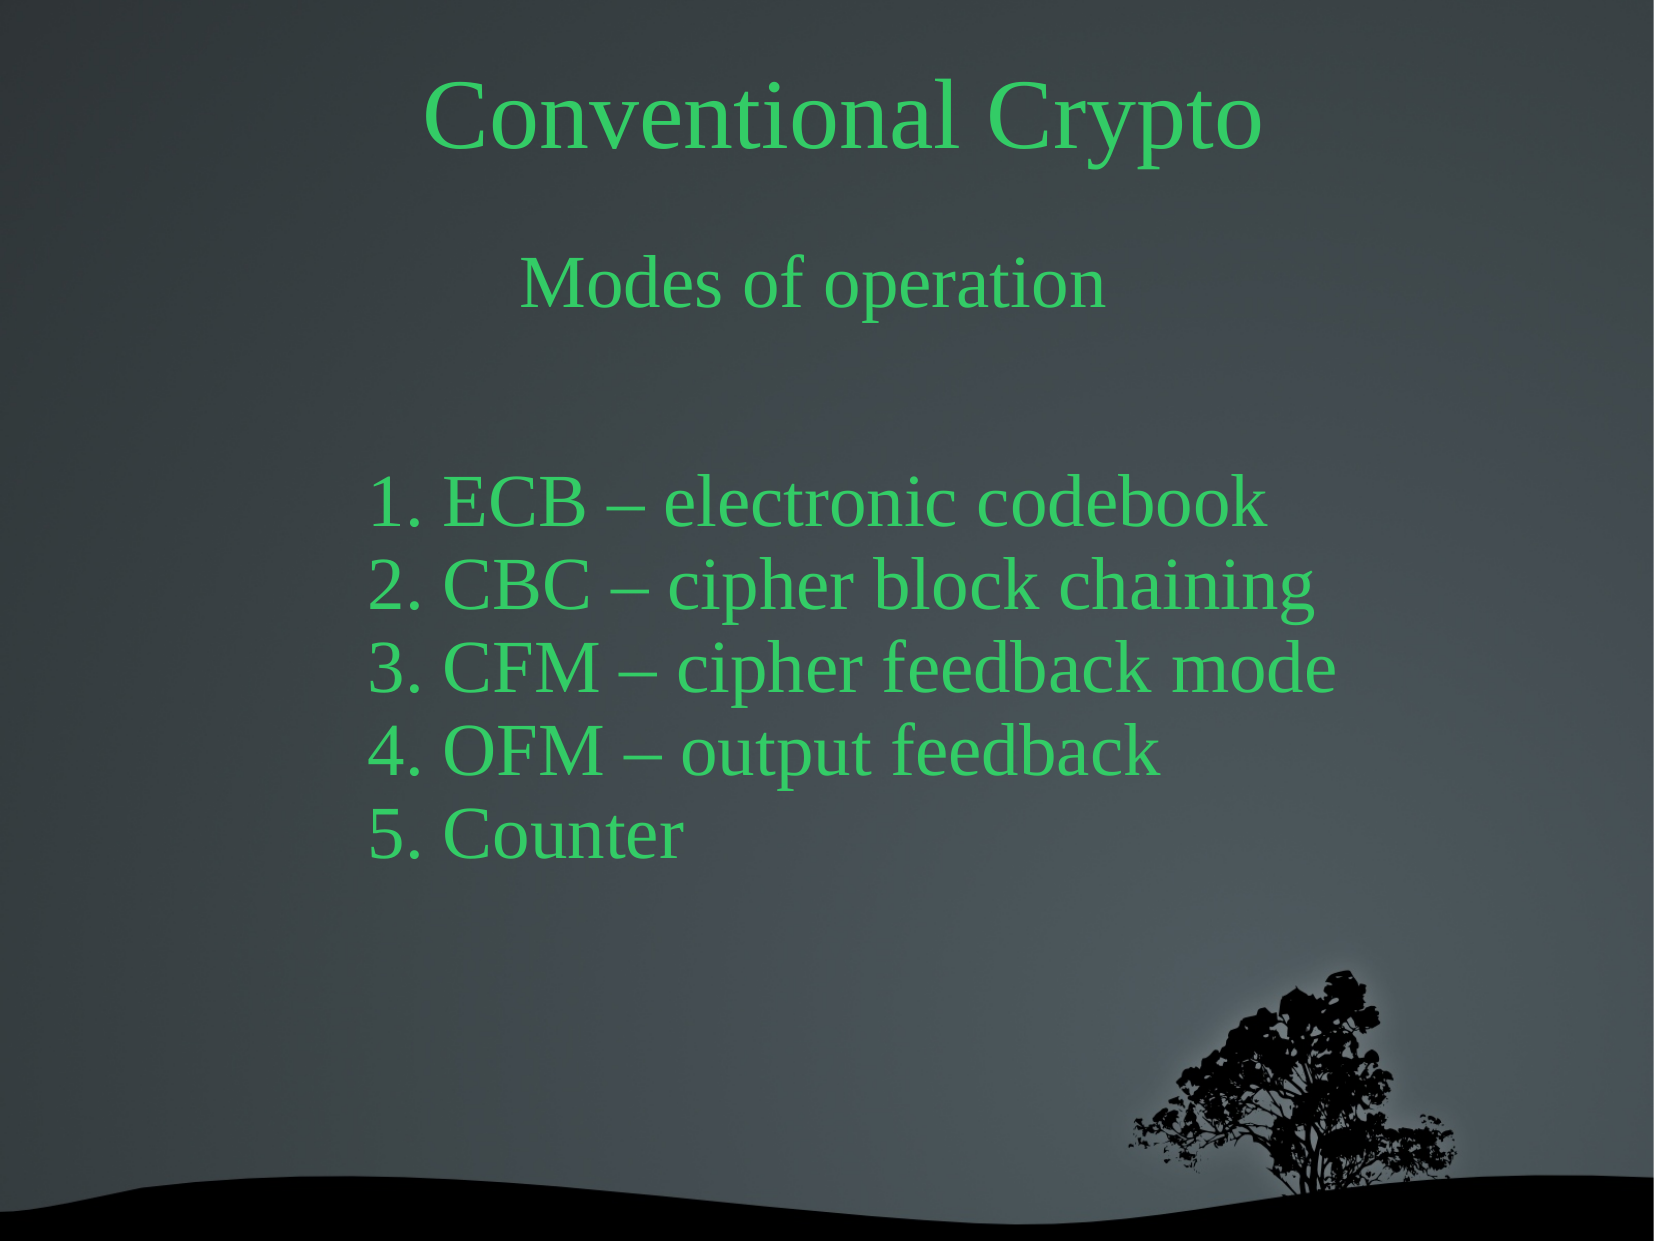

Conventional Crypto
Modes of operation
1. ECB – electronic codebook
2. CBC – cipher block chaining
3. CFM – cipher feedback mode
4. OFM – output feedback
5. Counter